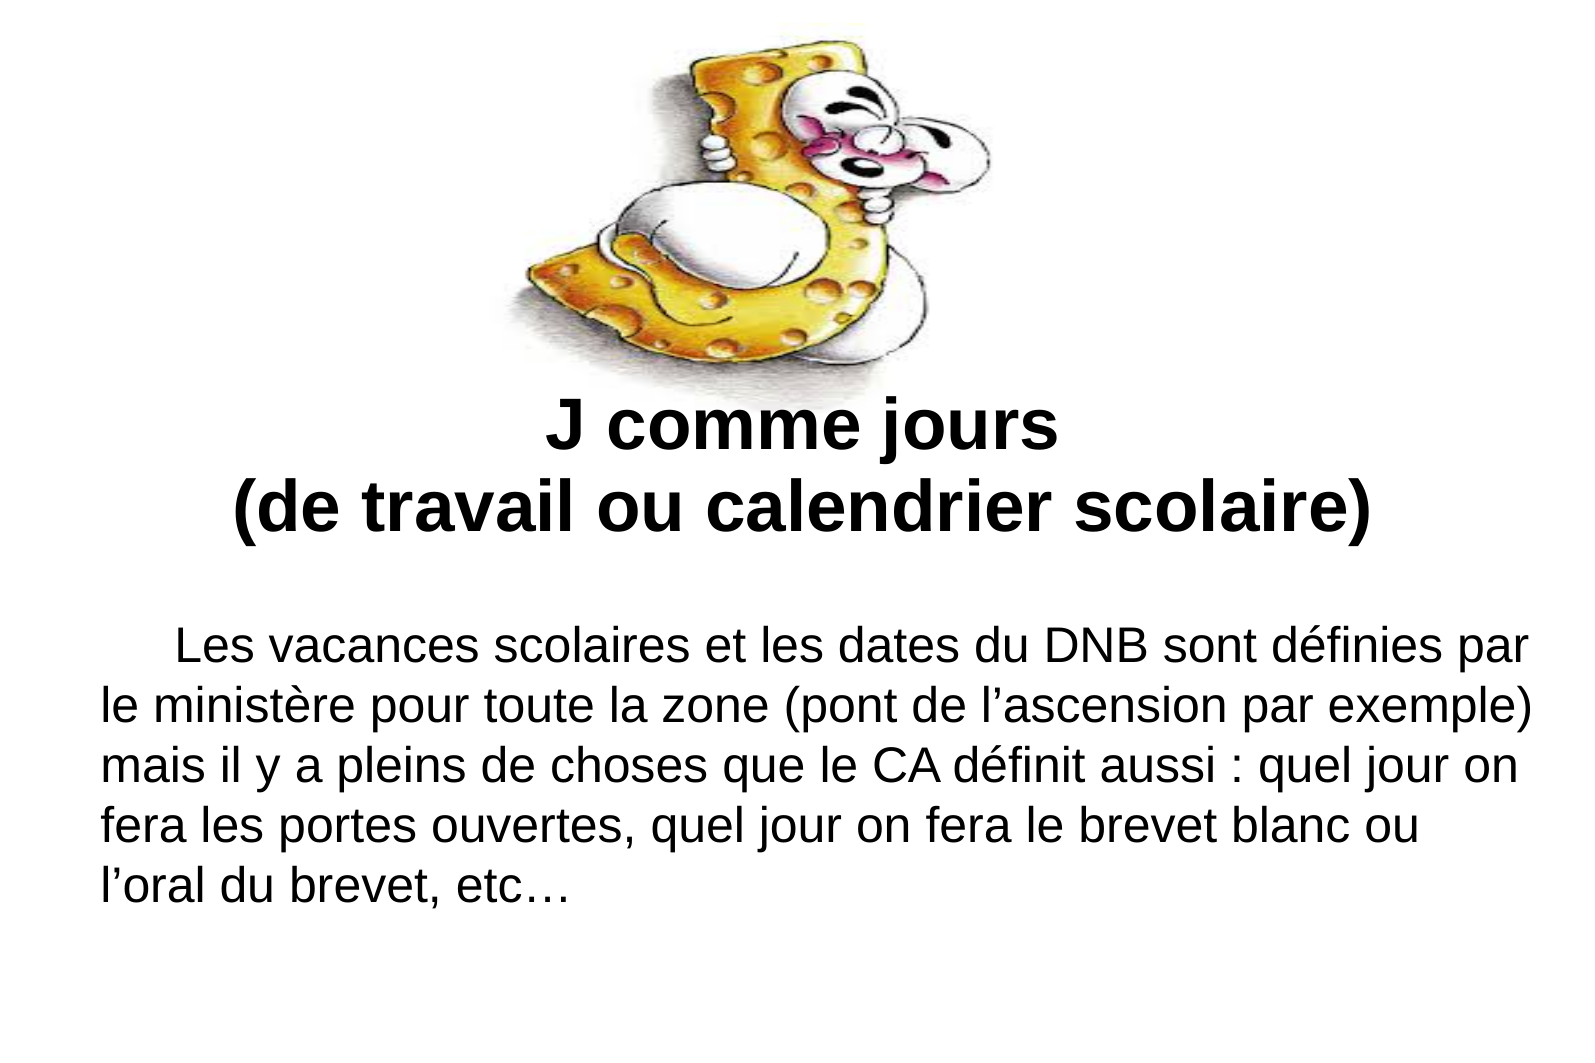

J comme jours
(de travail ou calendrier scolaire)
# Les vacances scolaires et les dates du DNB sont définies par le ministère pour toute la zone (pont de l’ascension par exemple) mais il y a pleins de choses que le CA définit aussi : quel jour on fera les portes ouvertes, quel jour on fera le brevet blanc ou l’oral du brevet, etc…